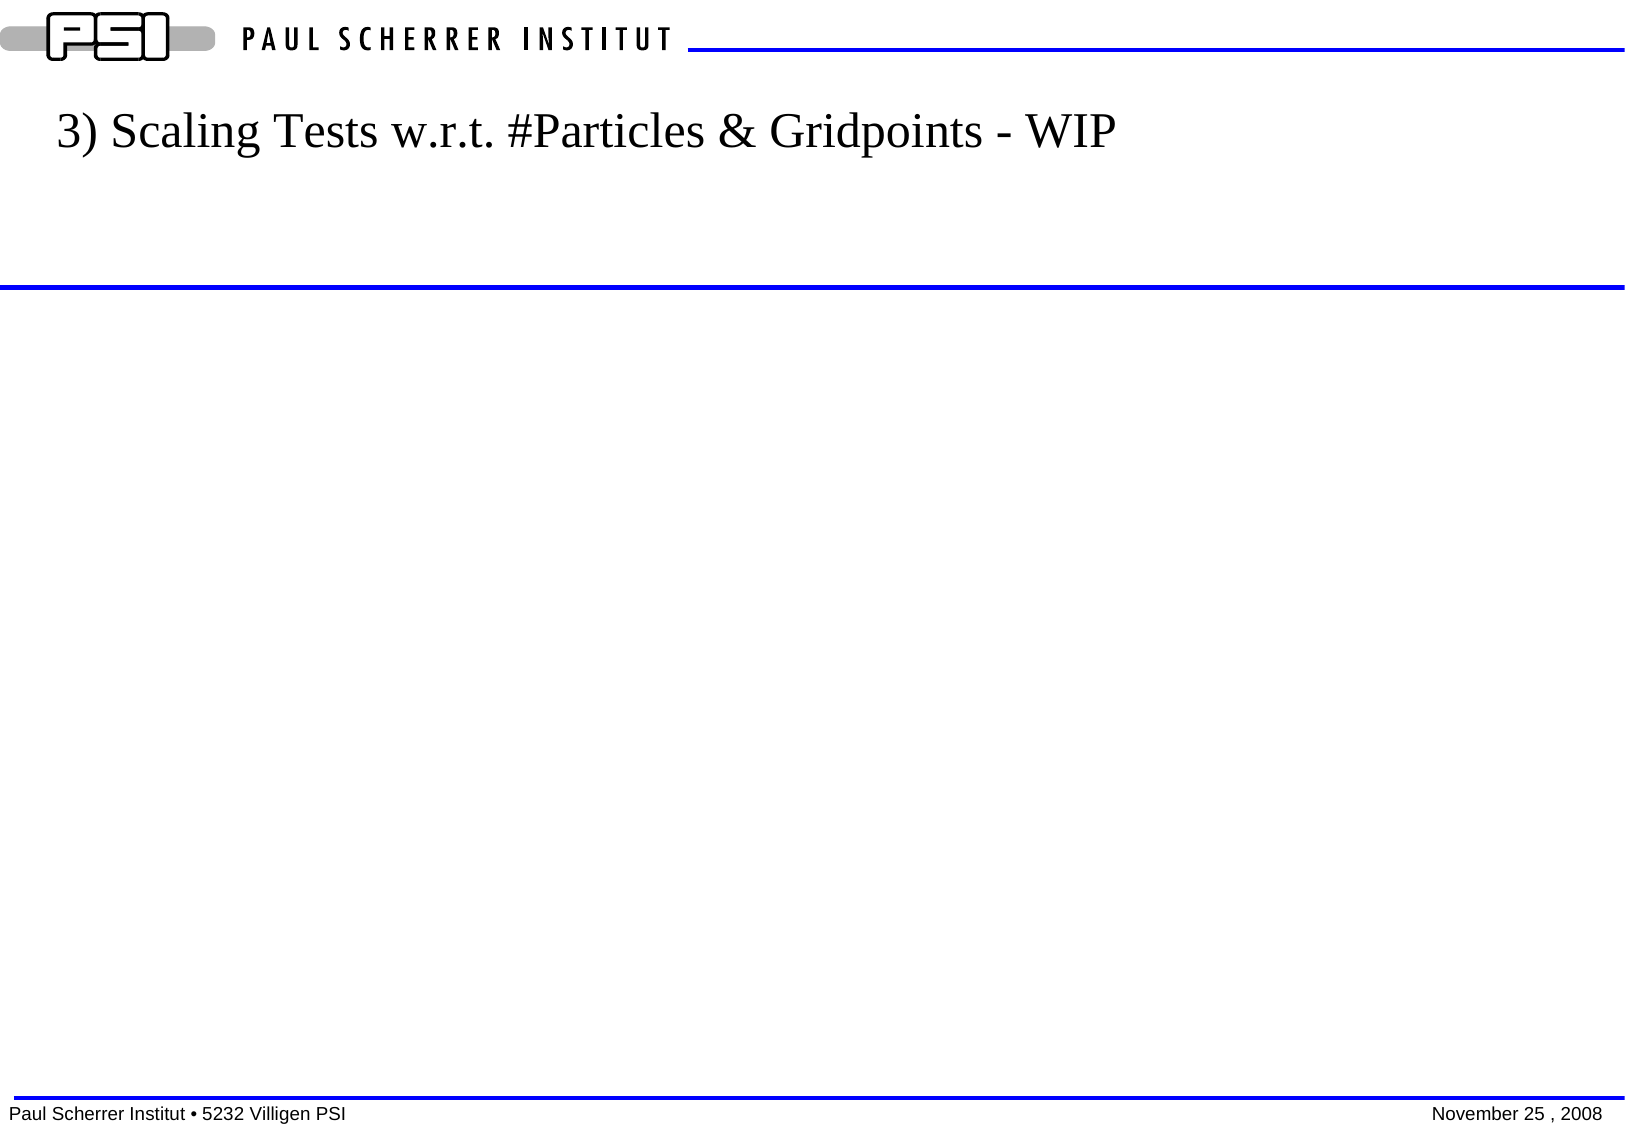

3) Scaling Tests w.r.t. #Particles & Gridpoints - WIP